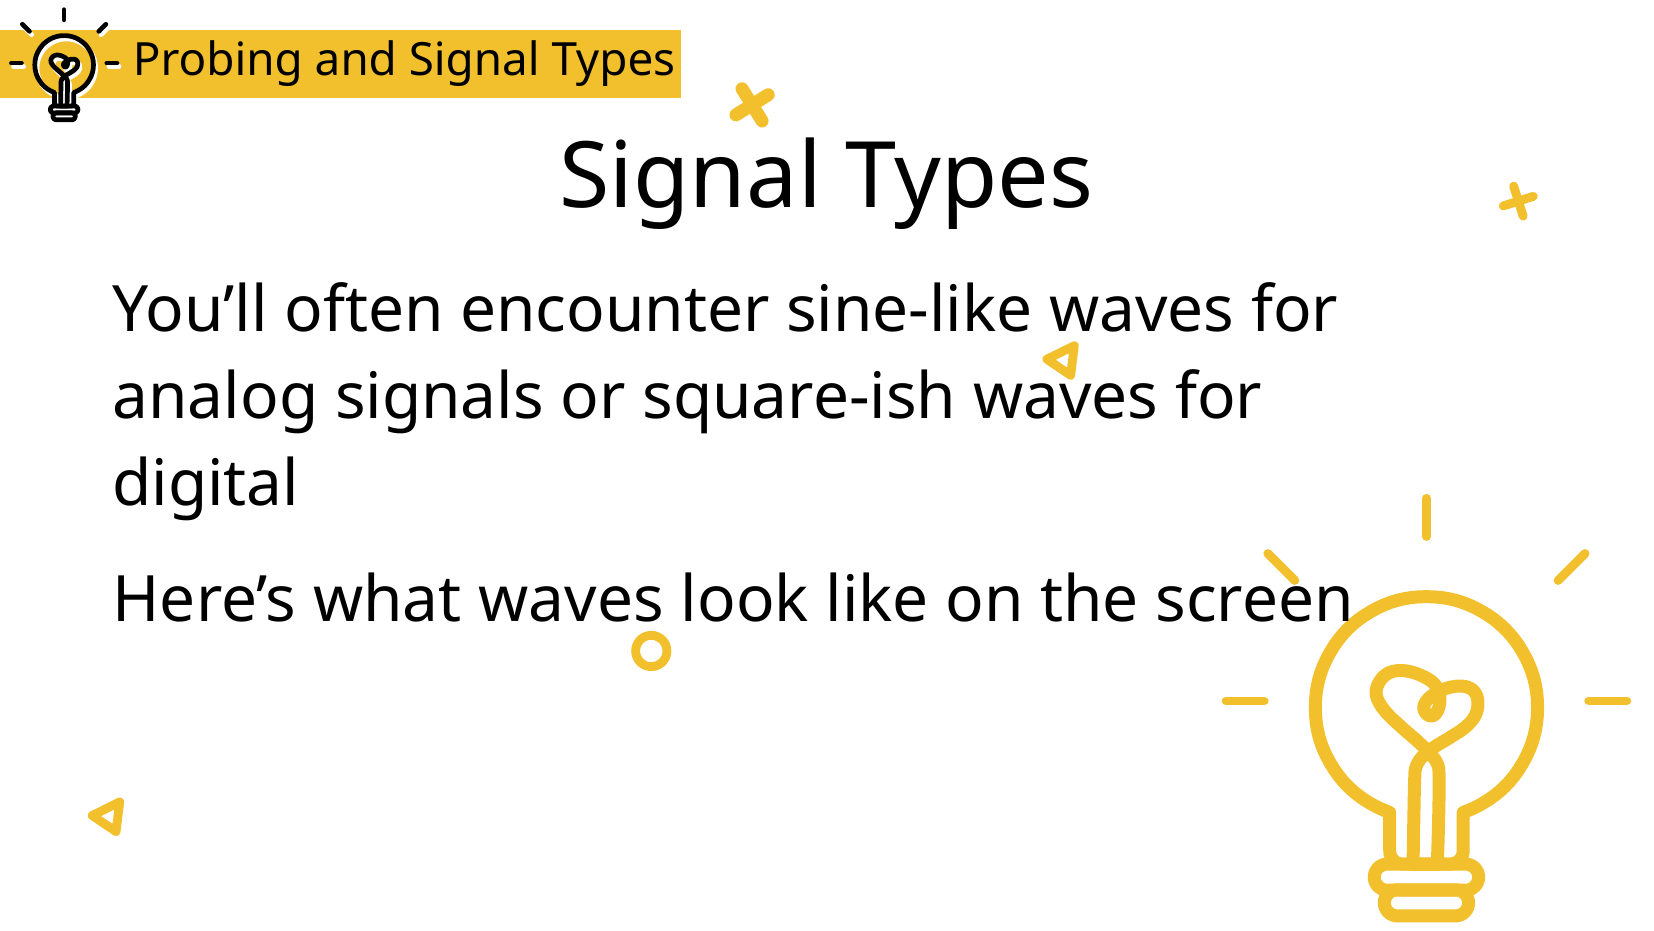

Probing and Signal Types
# Signal Types
You’ll often encounter sine-like waves for analog signals or square-ish waves for digital
Here’s what waves look like on the screen